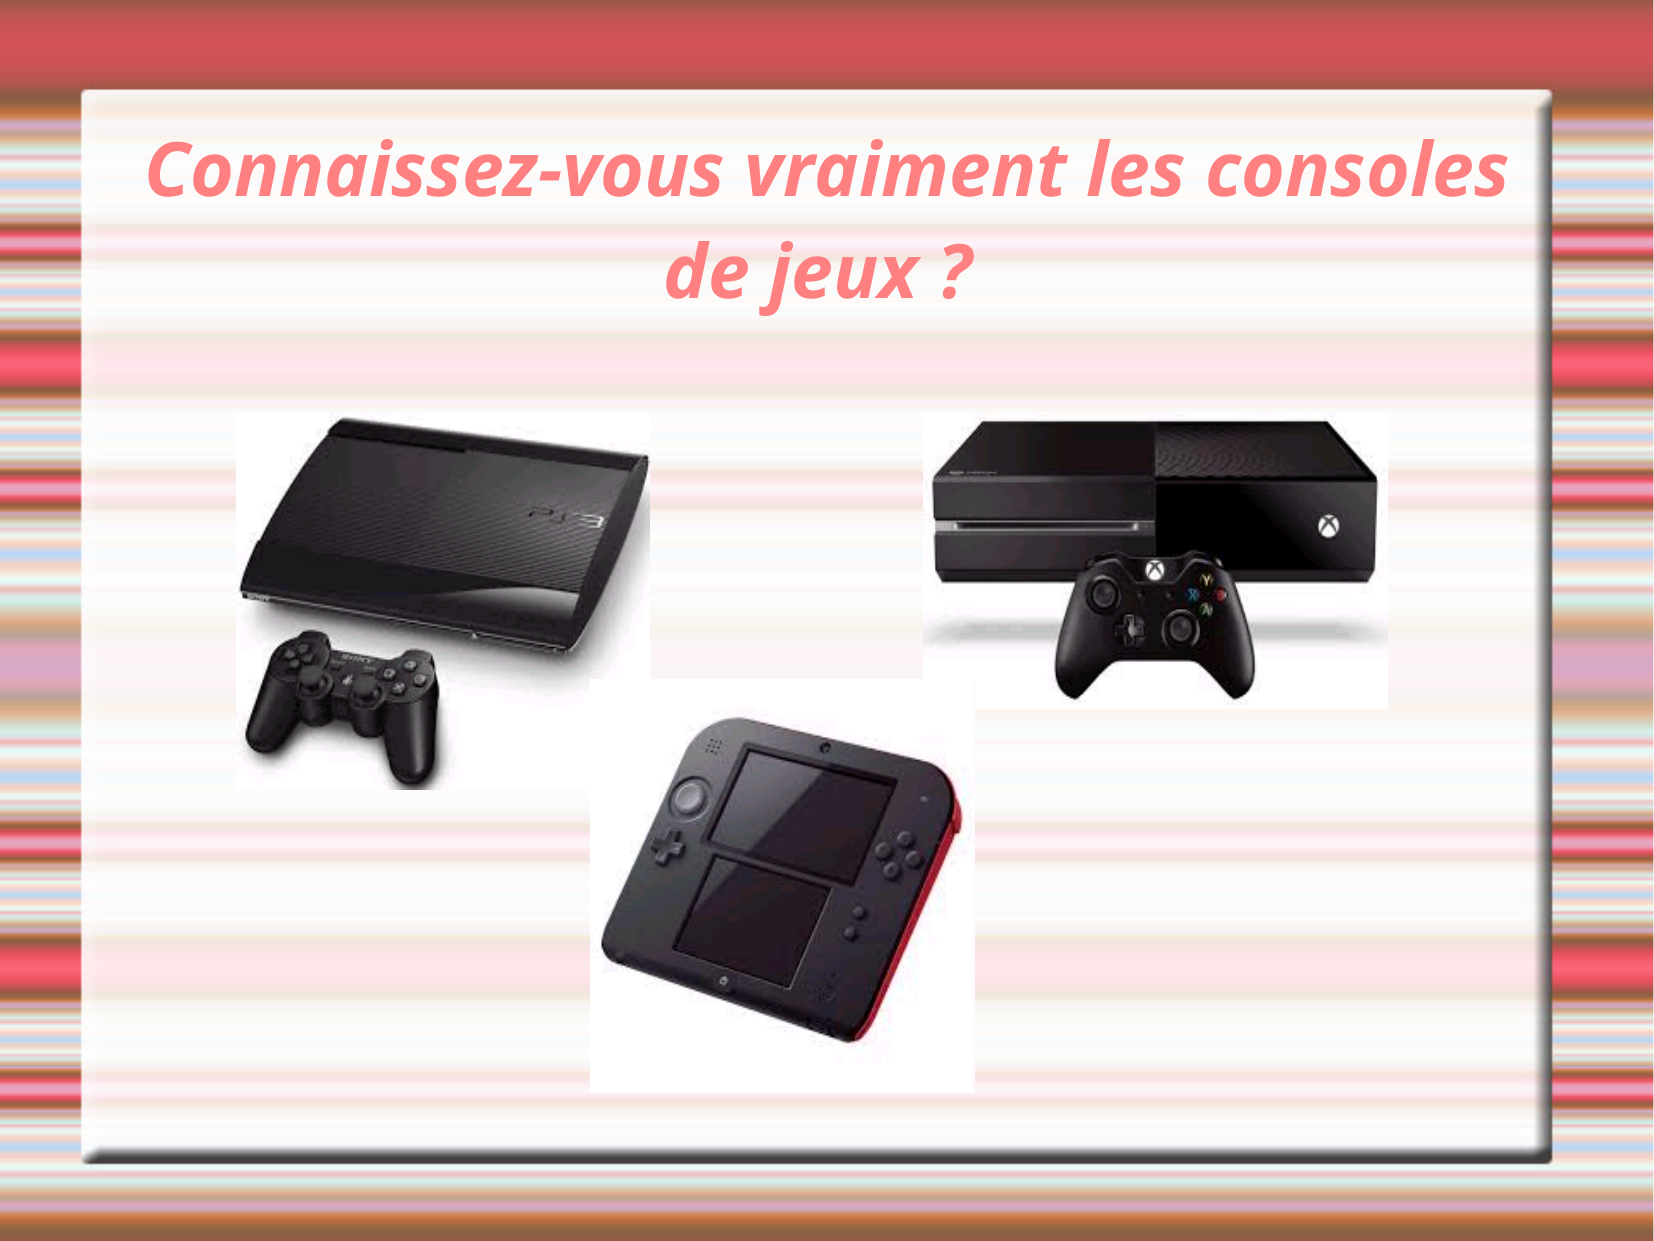

# Connaissez-vous vraiment les consoles de jeux ?